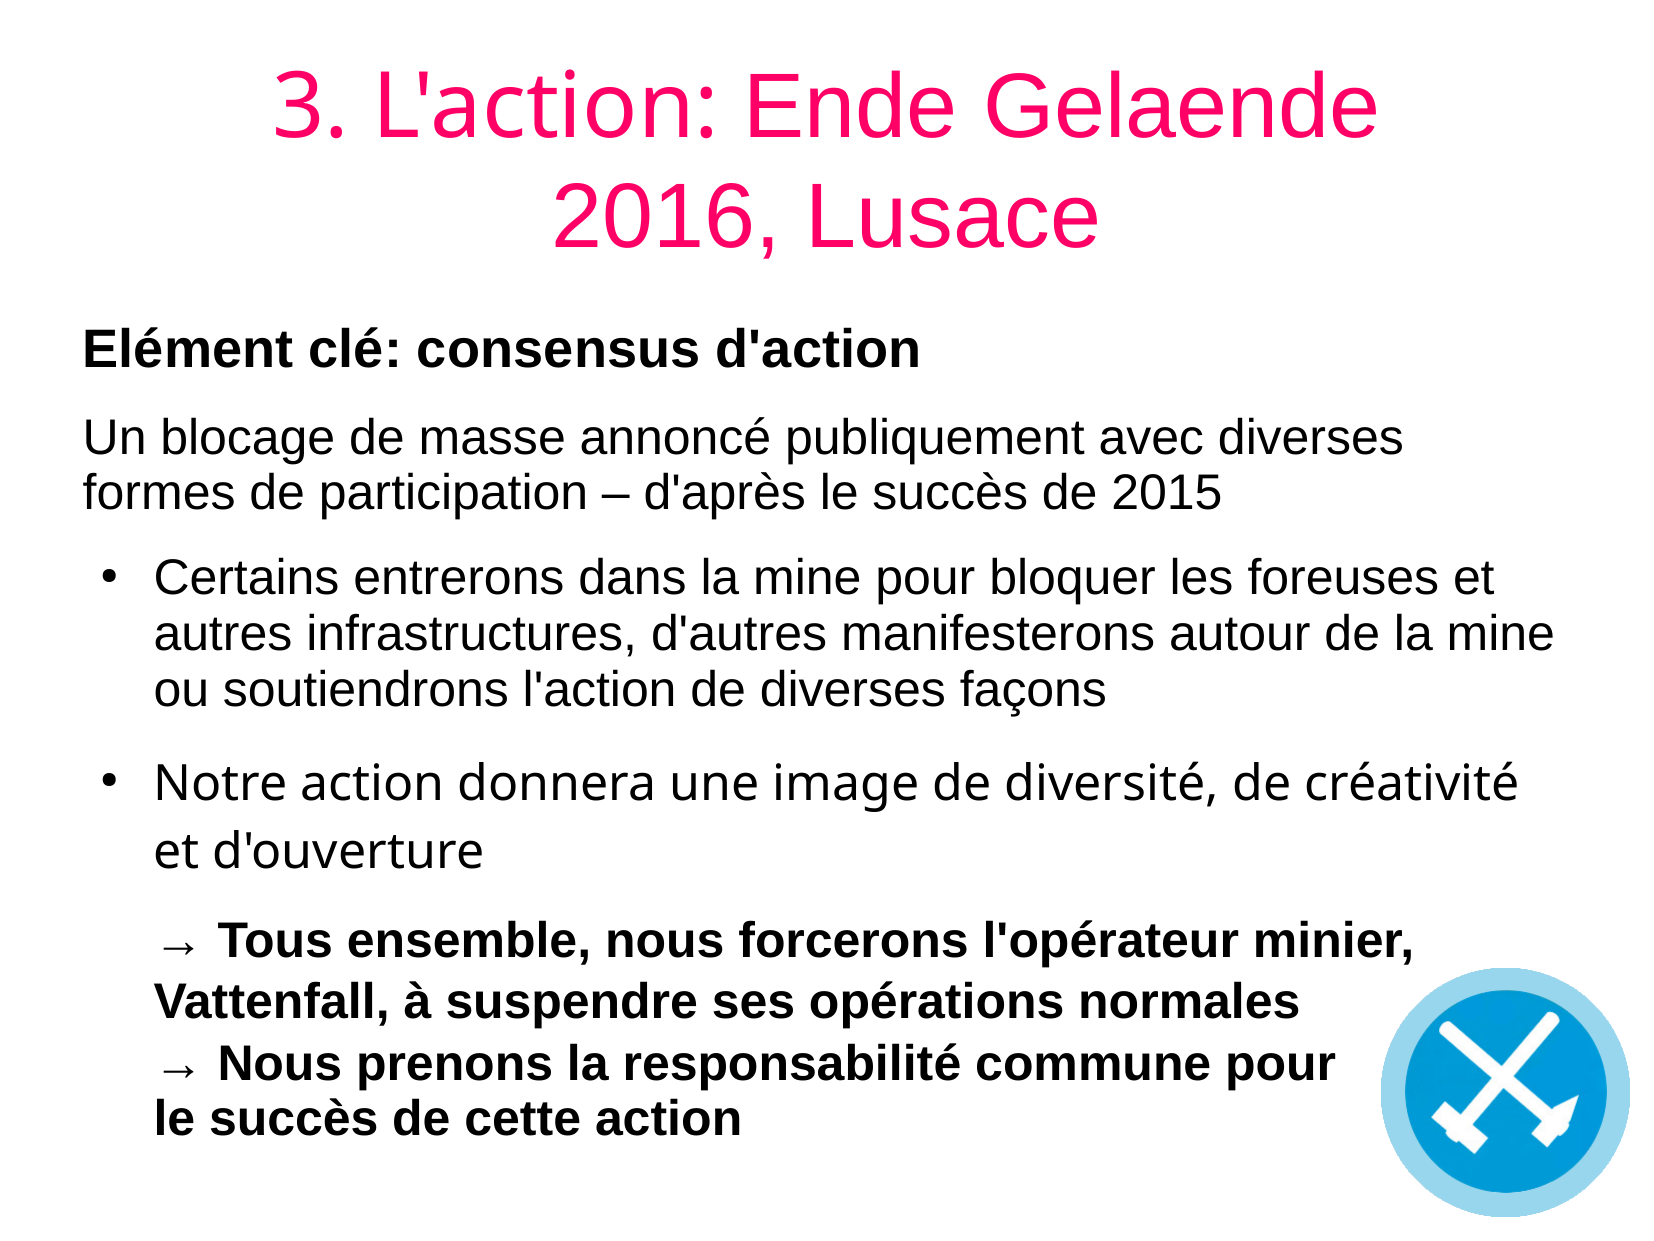

# 3. L'action: Ende Gelaende 2016, Lusace
Elément clé: consensus d'action
Un blocage de masse annoncé publiquement avec diverses formes de participation – d'après le succès de 2015
Certains entrerons dans la mine pour bloquer les foreuses et autres infrastructures, d'autres manifesterons autour de la mine ou soutiendrons l'action de diverses façons
Notre action donnera une image de diversité, de créativité et d'ouverture
→ Tous ensemble, nous forcerons l'opérateur minier,
Vattenfall, à suspendre ses opérations normales
→ Nous prenons la responsabilité commune pour le succès de cette action